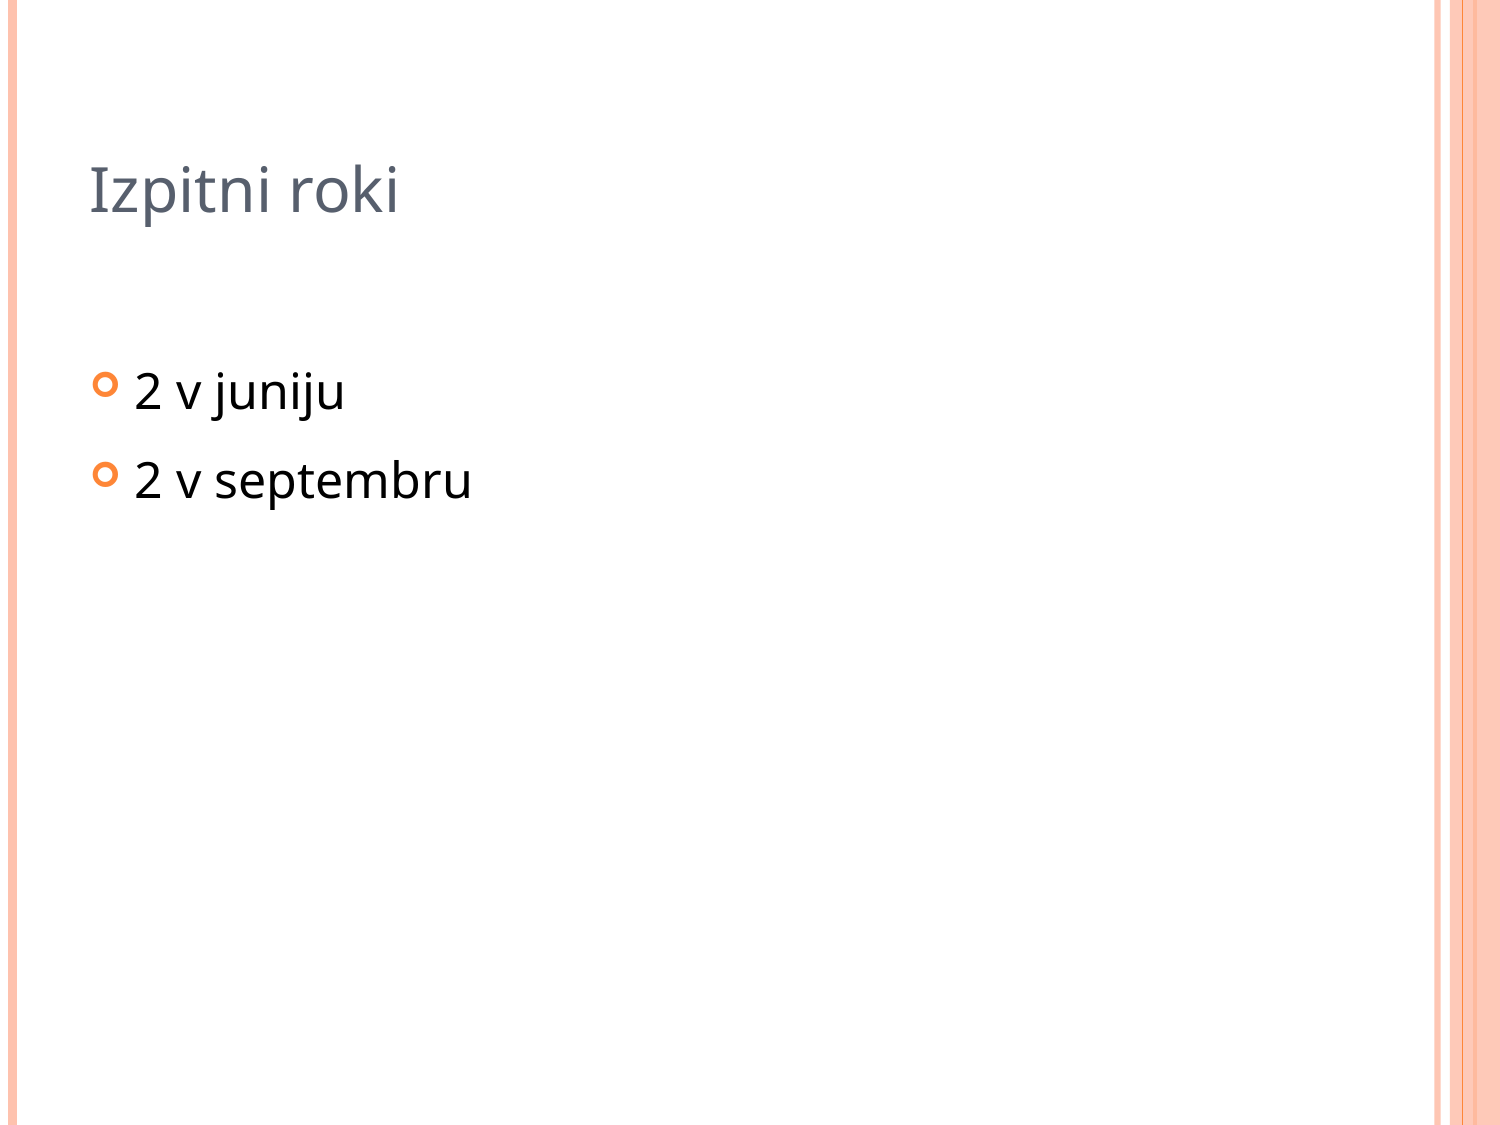

# Izpitni roki
2 v juniju
2 v septembru